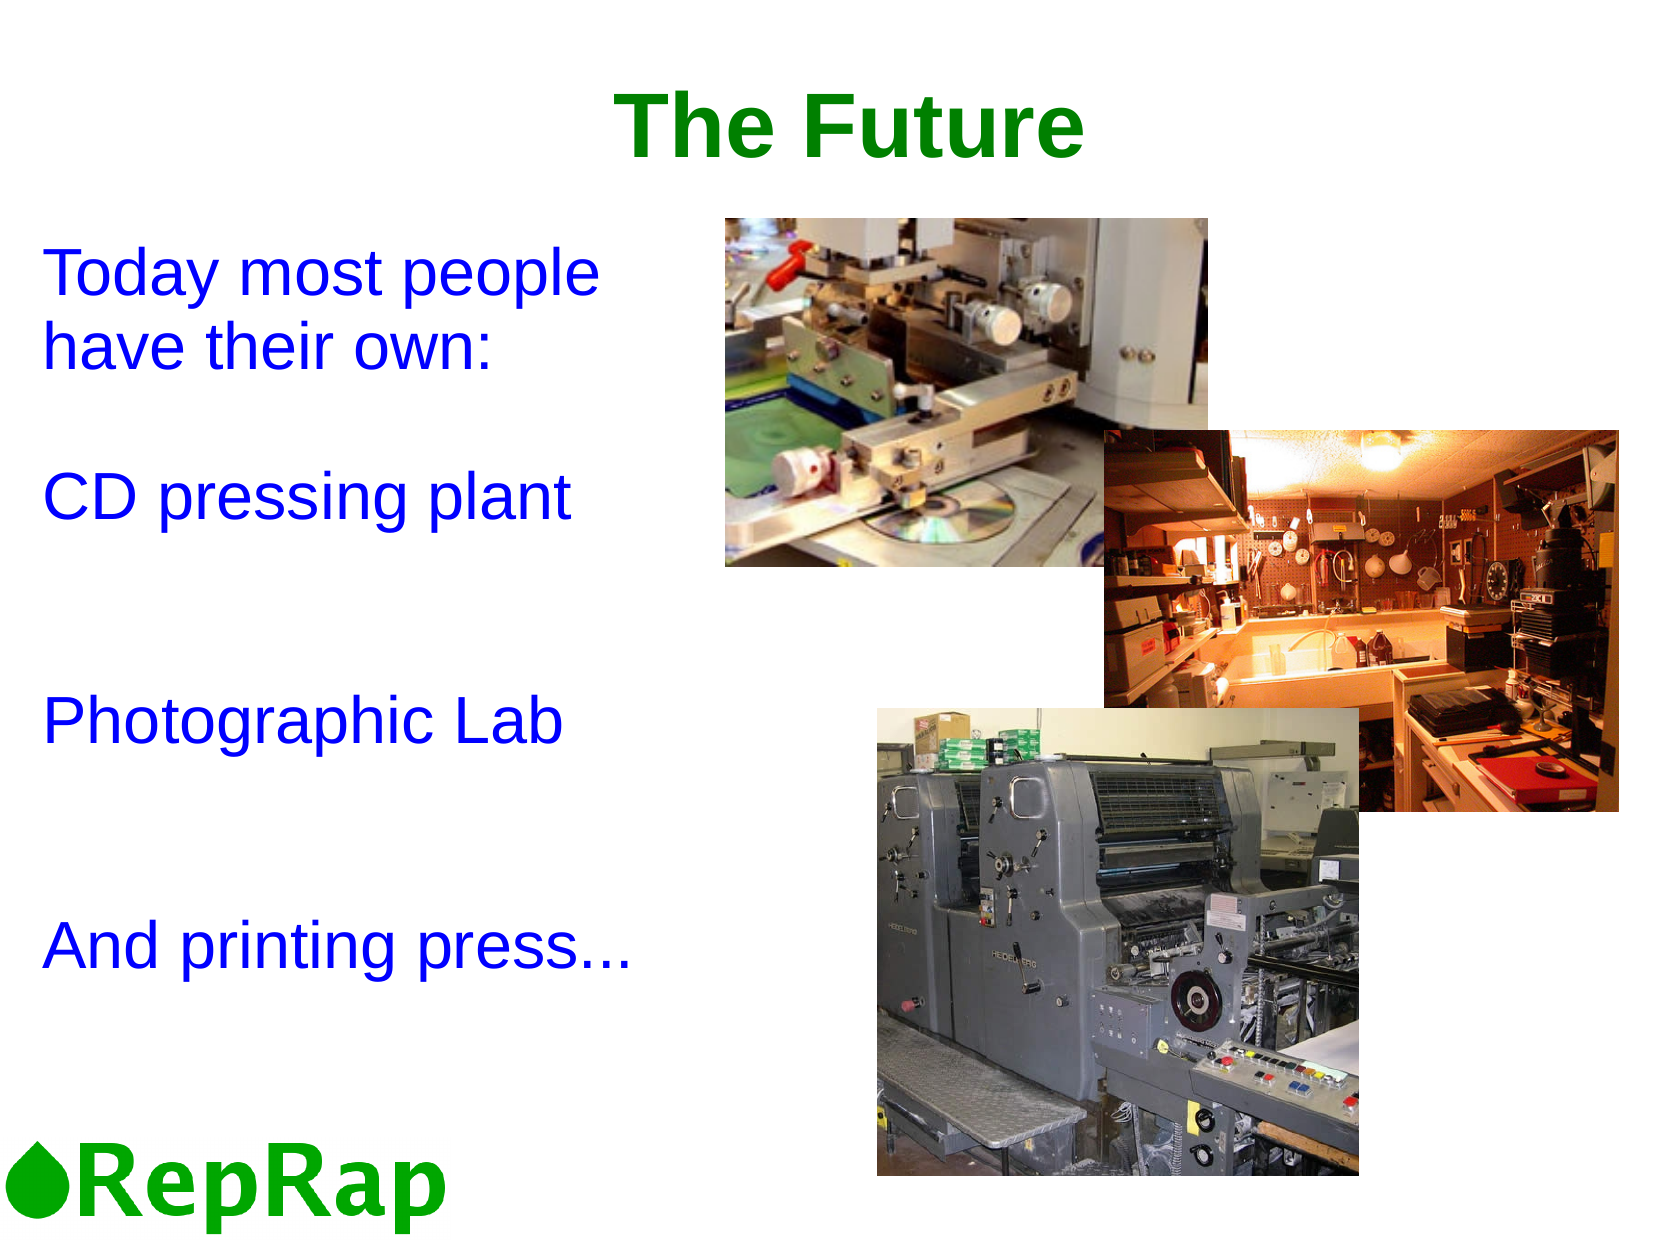

# The Future
Today most people have their own:
CD pressing plant
Photographic Lab
And printing press...